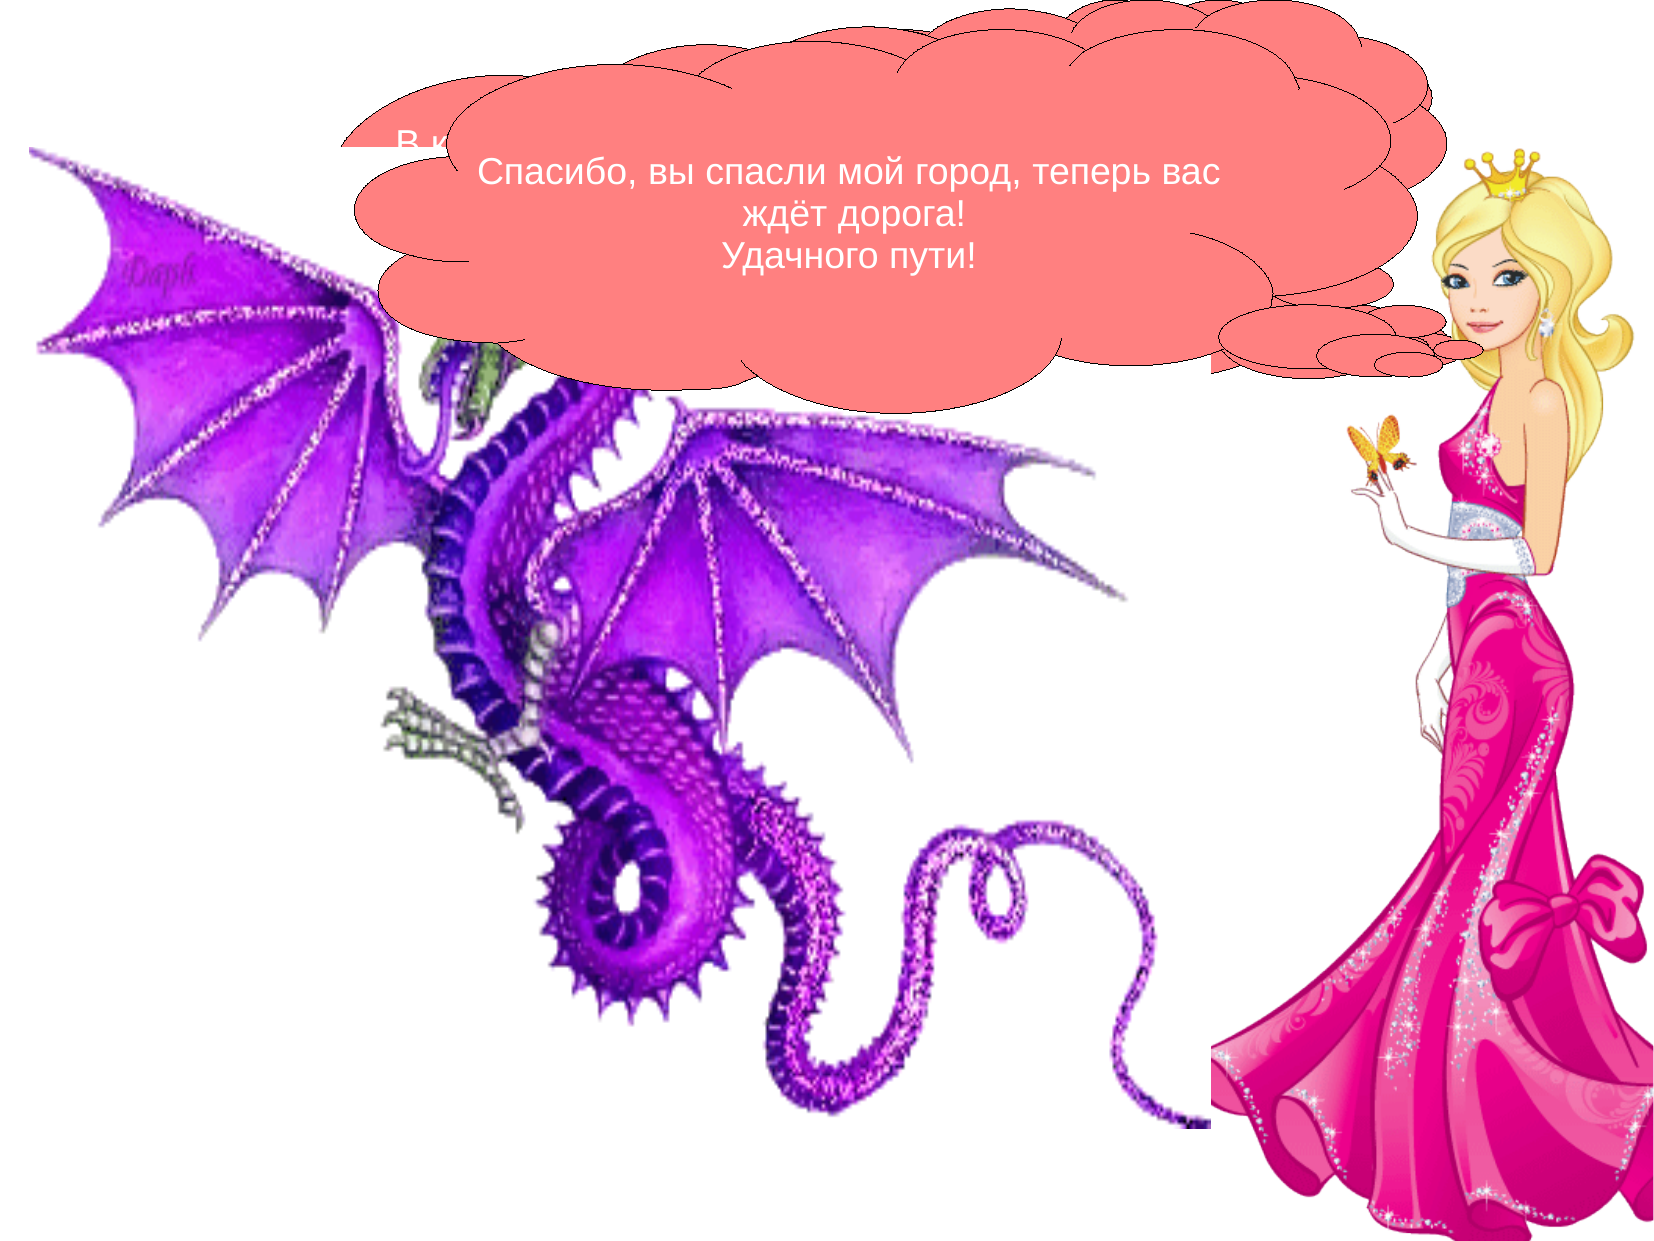

Прогнать его, можно только
 решив задачу!Вы готовы?
Я хотела бы попросить
вас о помощи.
В конкурсе по 5 номинациям участвуют
10 кинофильмов. Сколько существует
 вариантов распределения
призов, если по
 всем номинациям установлены
 различные премии?
Спасибо, вы спасли мой город, теперь вас
 ждёт дорога!
Удачного пути!
Здравствуйте,с недавних
 пор на наш город нападает
злое чудовище.